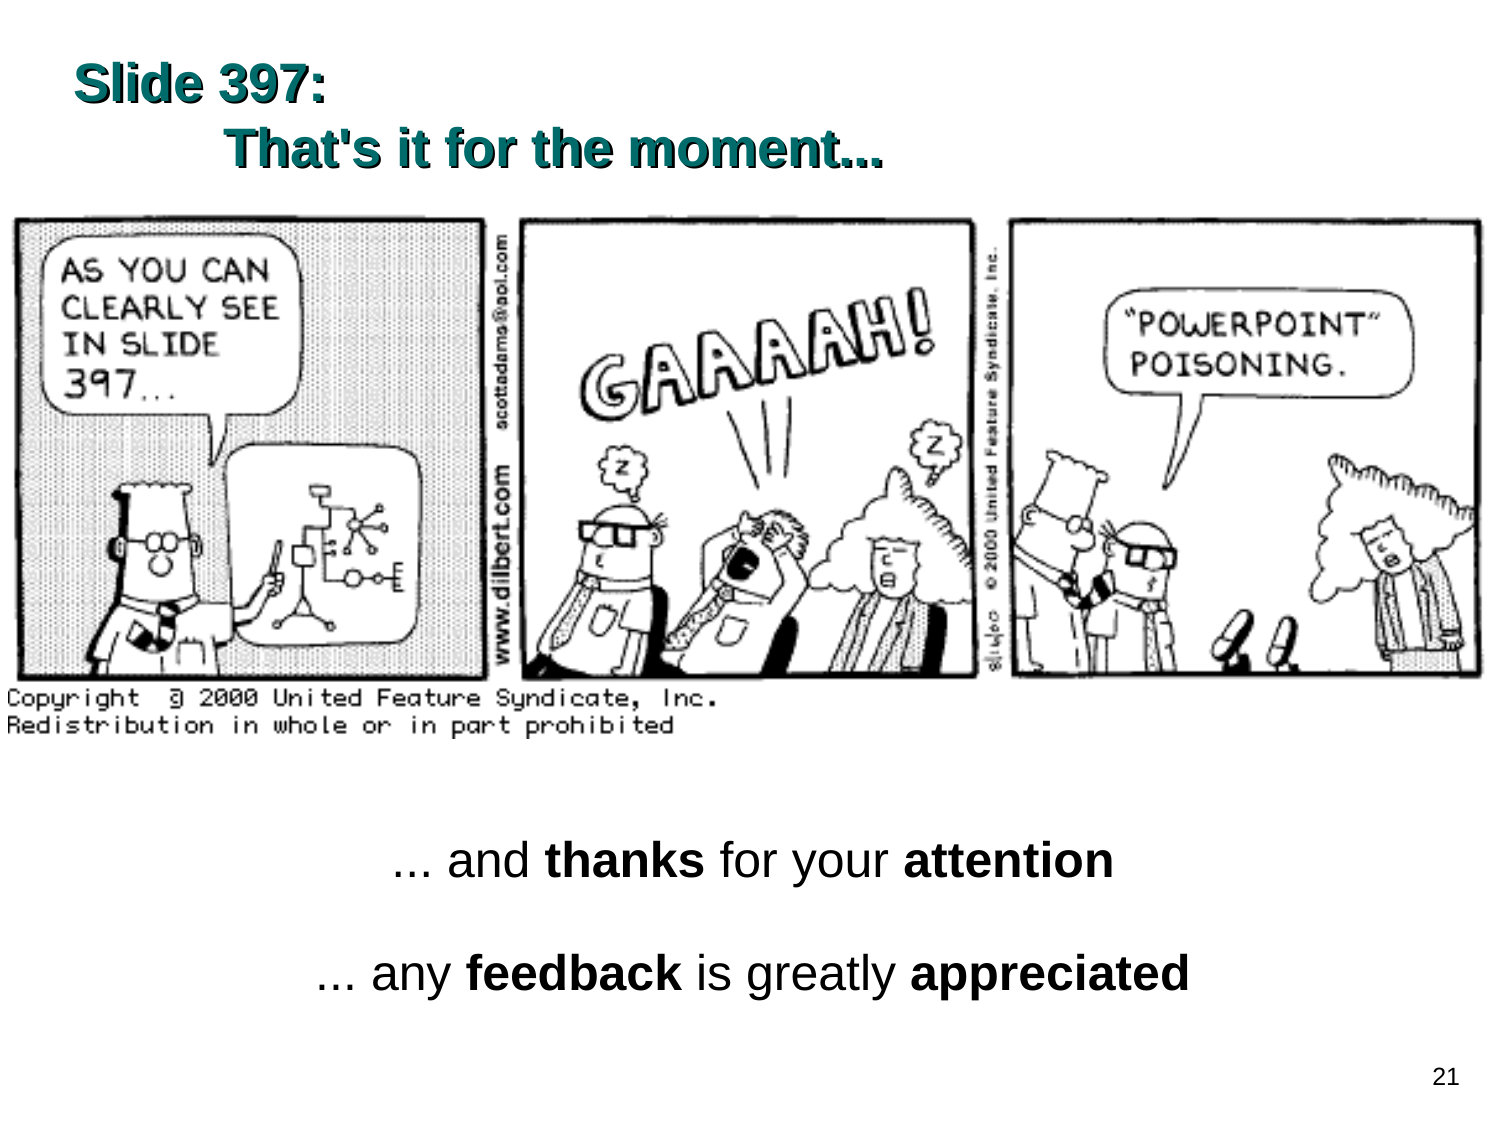

# Slide 397: That's it for the moment...
... and thanks for your attention
... any feedback is greatly appreciated
21